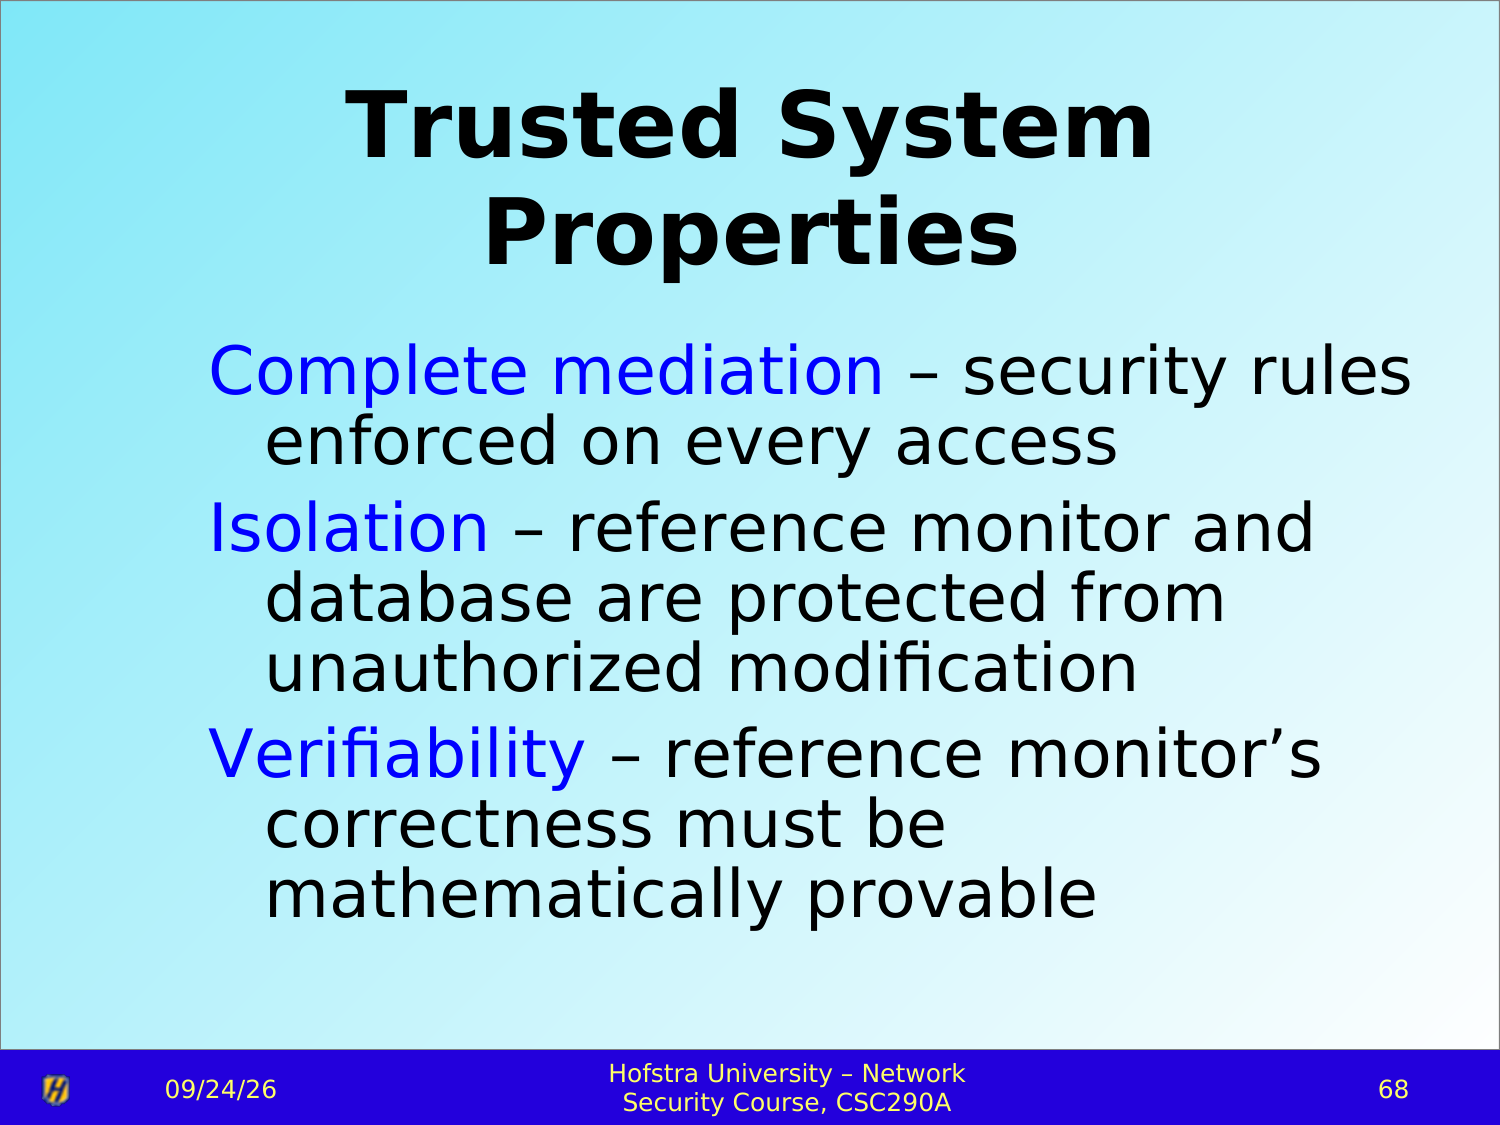

# Trusted System Properties
Complete mediation – security rules enforced on every access
Isolation – reference monitor and database are protected from unauthorized modification
Verifiability – reference monitor’s correctness must be mathematically provable
68